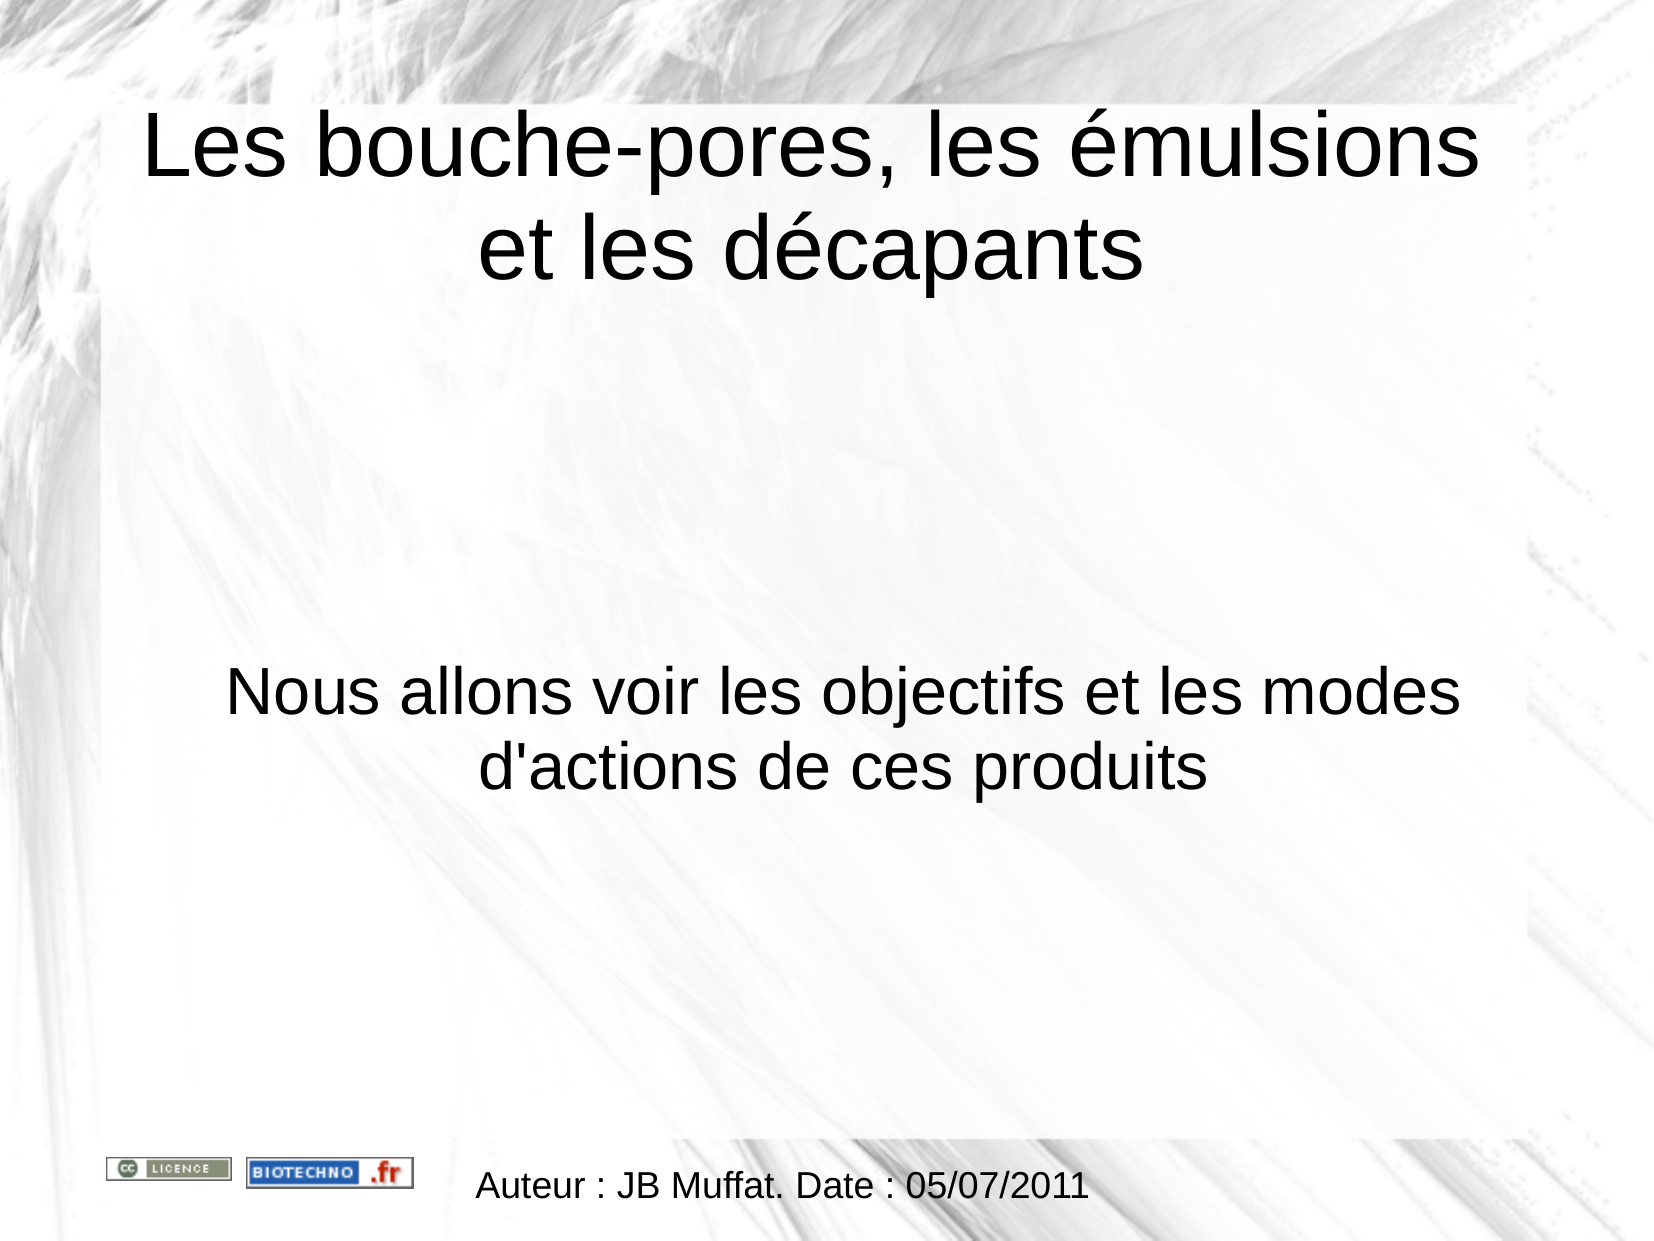

# Les bouche-pores, les émulsions et les décapants
Nous allons voir les objectifs et les modes d'actions de ces produits
Auteur : JB Muffat. Date : 05/07/2011